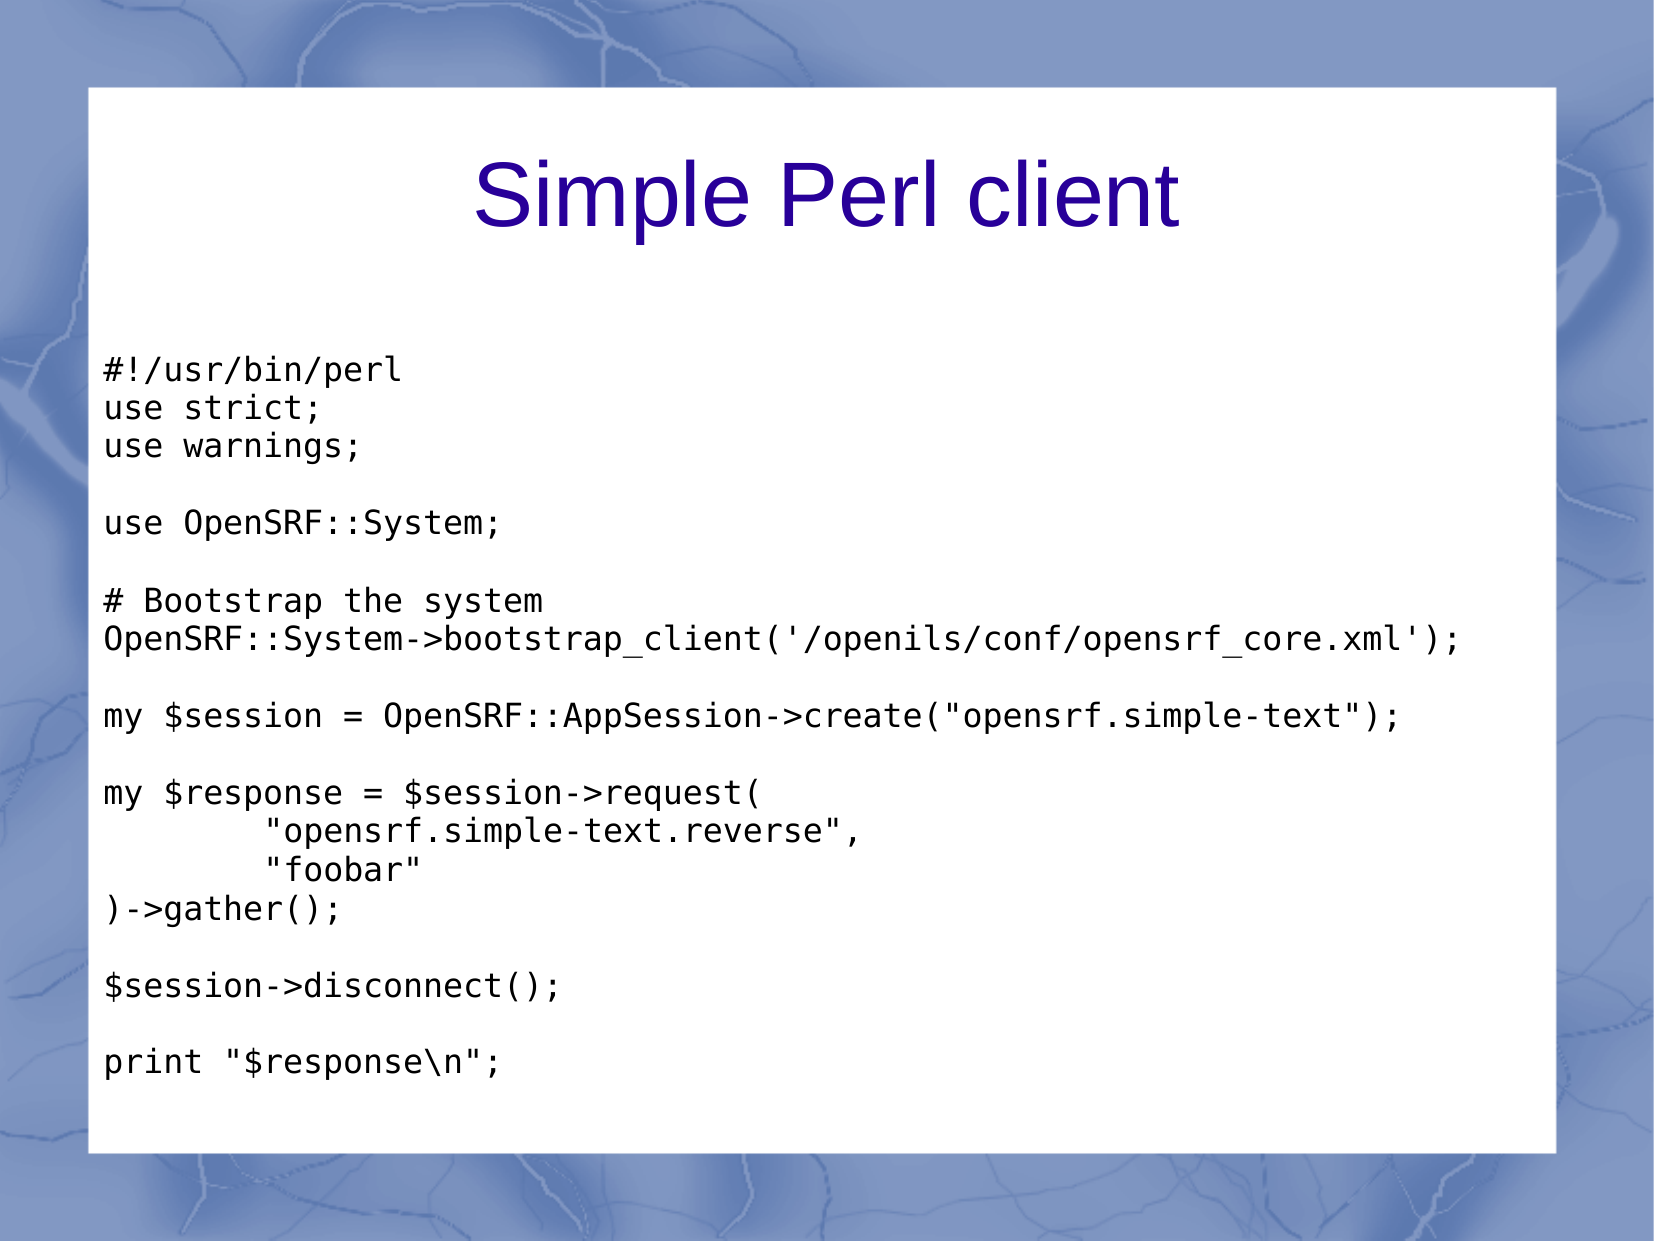

# Simple Perl client
#!/usr/bin/perl
use strict;
use warnings;
use OpenSRF::System;
# Bootstrap the system
OpenSRF::System->bootstrap_client('/openils/conf/opensrf_core.xml');
my $session = OpenSRF::AppSession->create("opensrf.simple-text");
my $response = $session->request(
 "opensrf.simple-text.reverse",
 "foobar"
)->gather();
$session->disconnect();
print "$response\n";